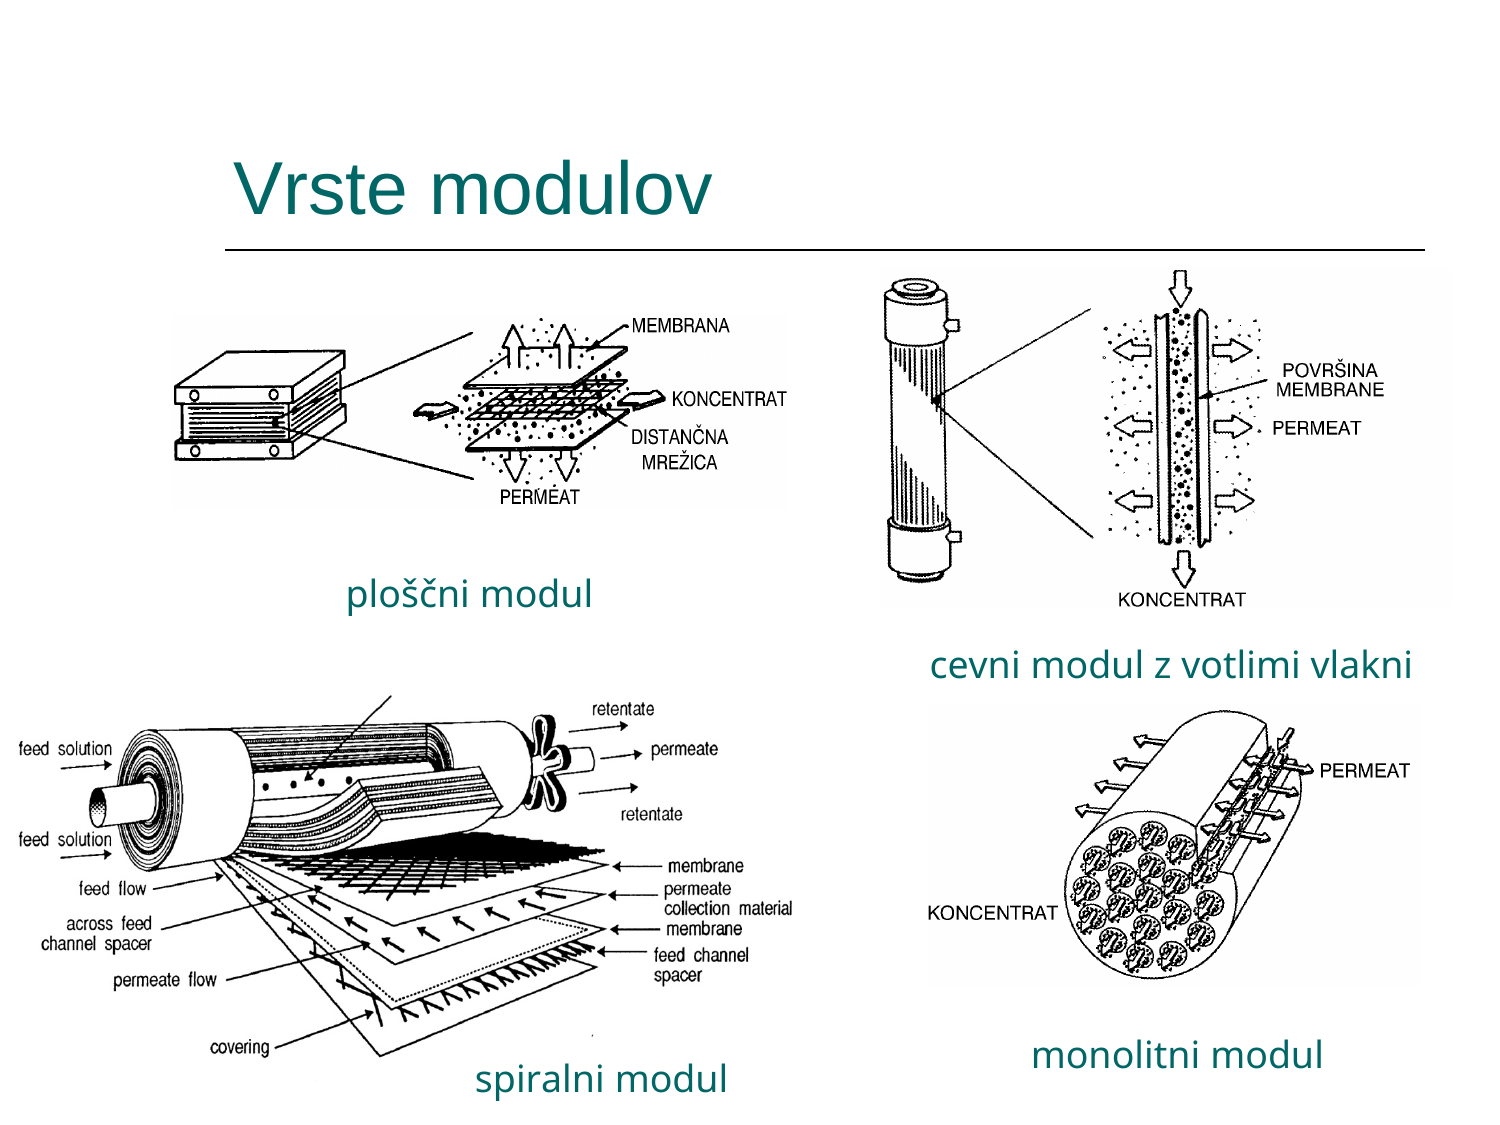

# Vrste modulov
ploščni modul
cevni modul z votlimi vlakni
monolitni modul
spiralni modul